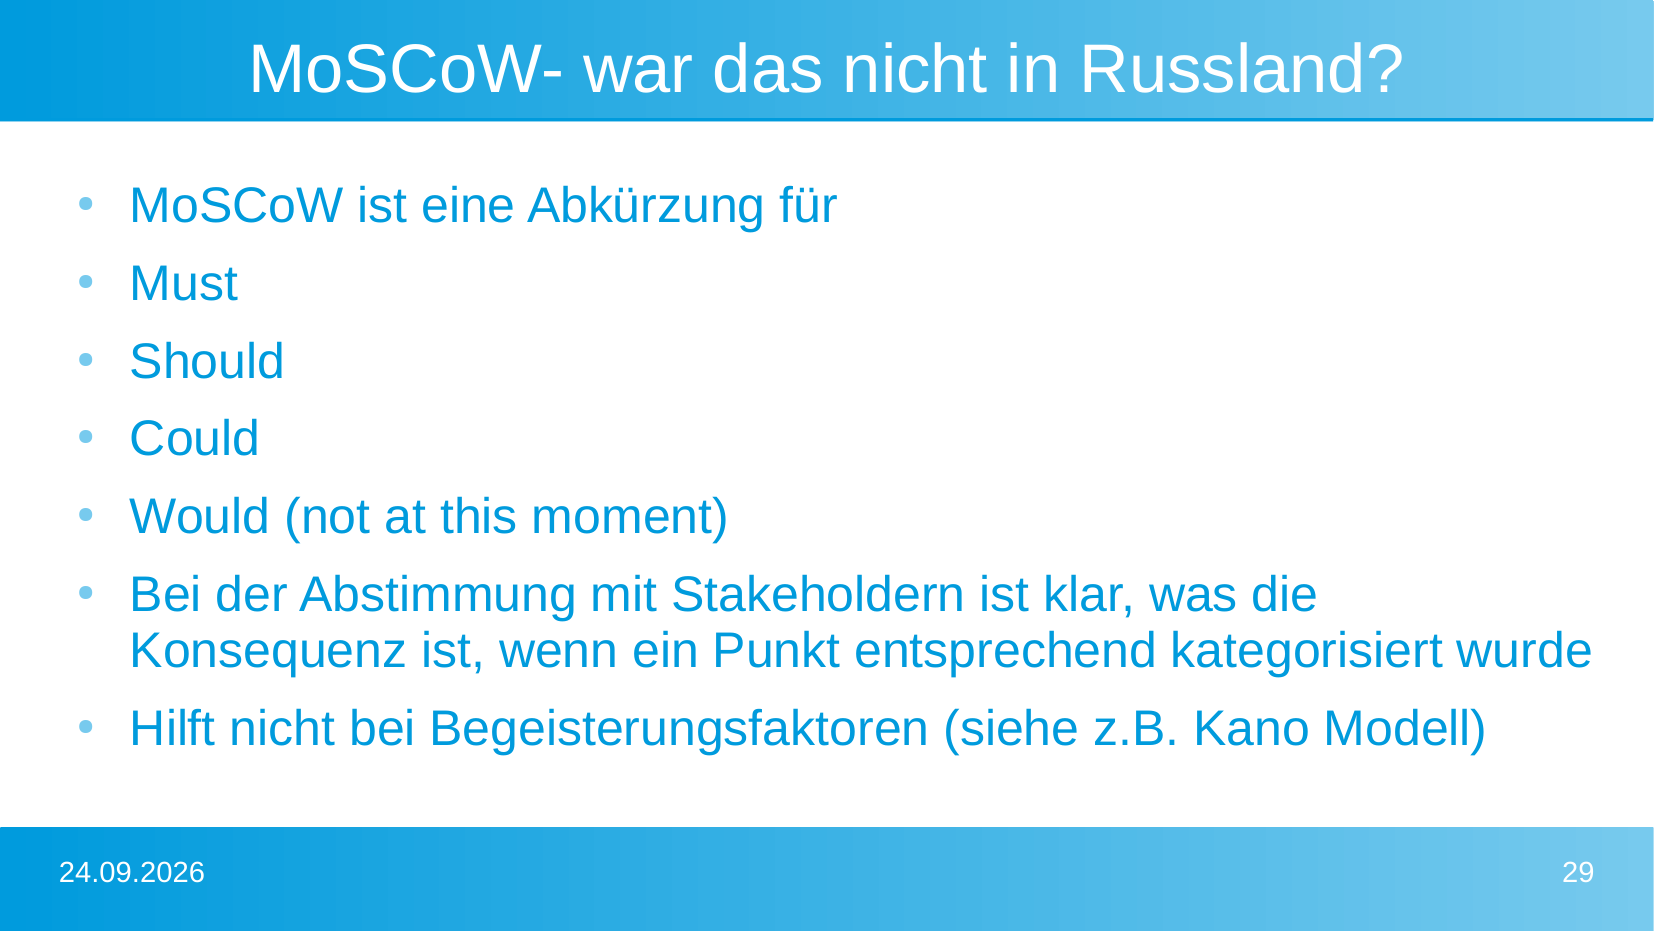

# MoSCoW- war das nicht in Russland?
MoSCoW ist eine Abkürzung für
Must
Should
Could
Would (not at this moment)
Bei der Abstimmung mit Stakeholdern ist klar, was die Konsequenz ist, wenn ein Punkt entsprechend kategorisiert wurde
Hilft nicht bei Begeisterungsfaktoren (siehe z.B. Kano Modell)
29